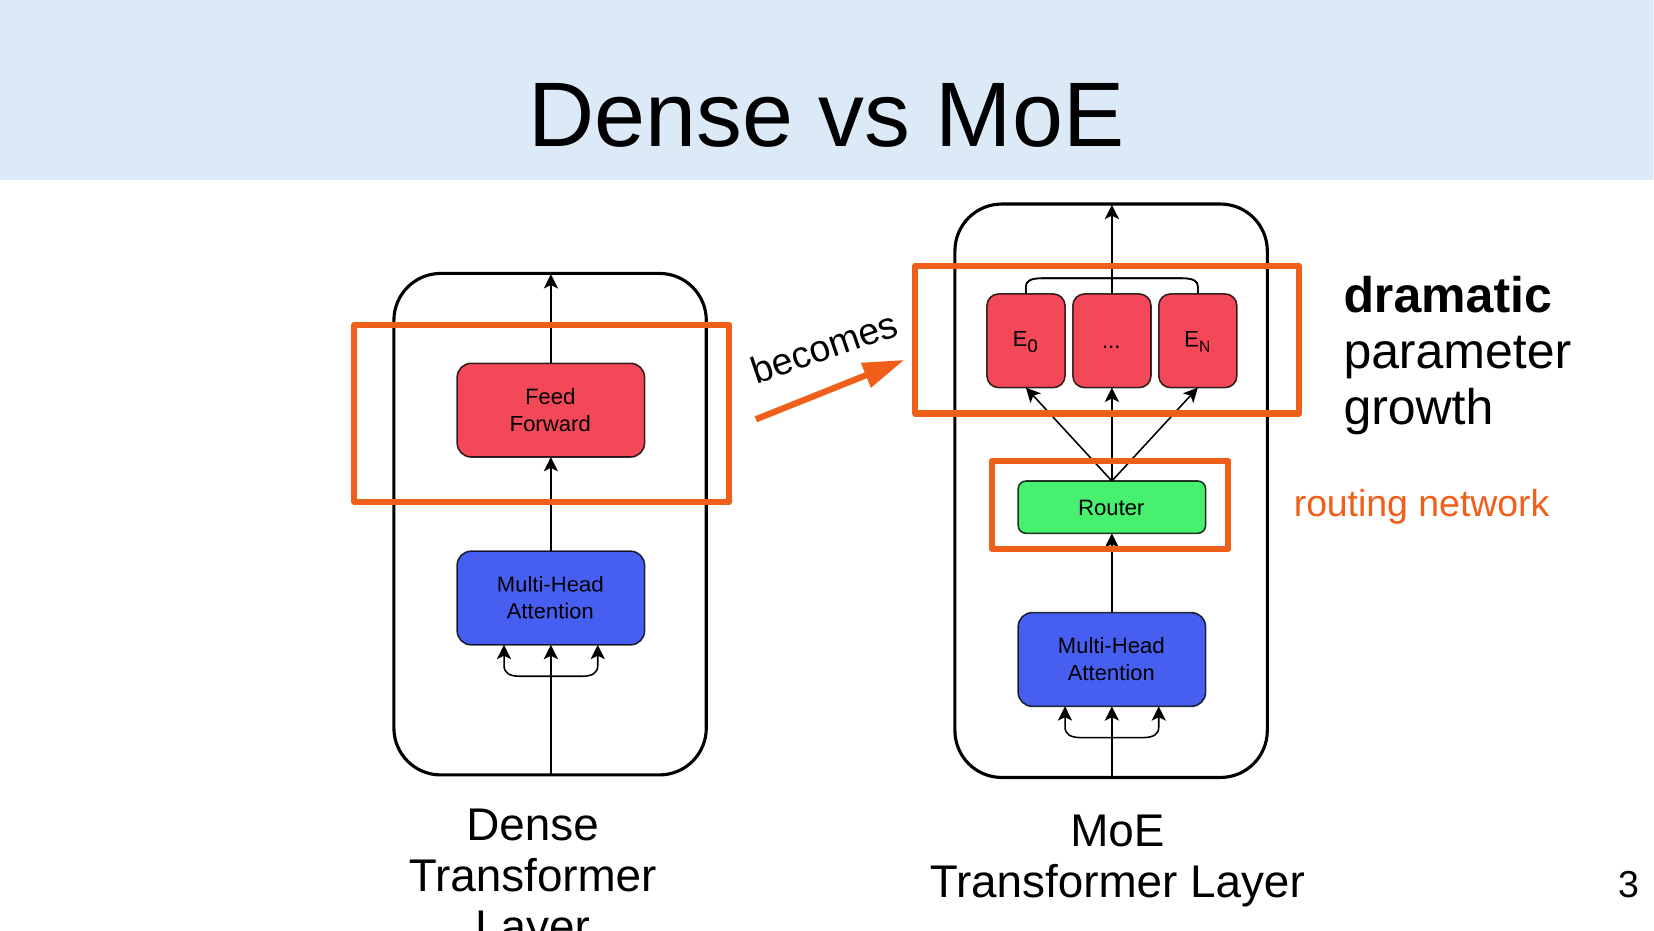

# Dense vs MoE
dramatic parameter growth
becomes
routing network
Dense
Transformer Layer
MoE
Transformer Layer